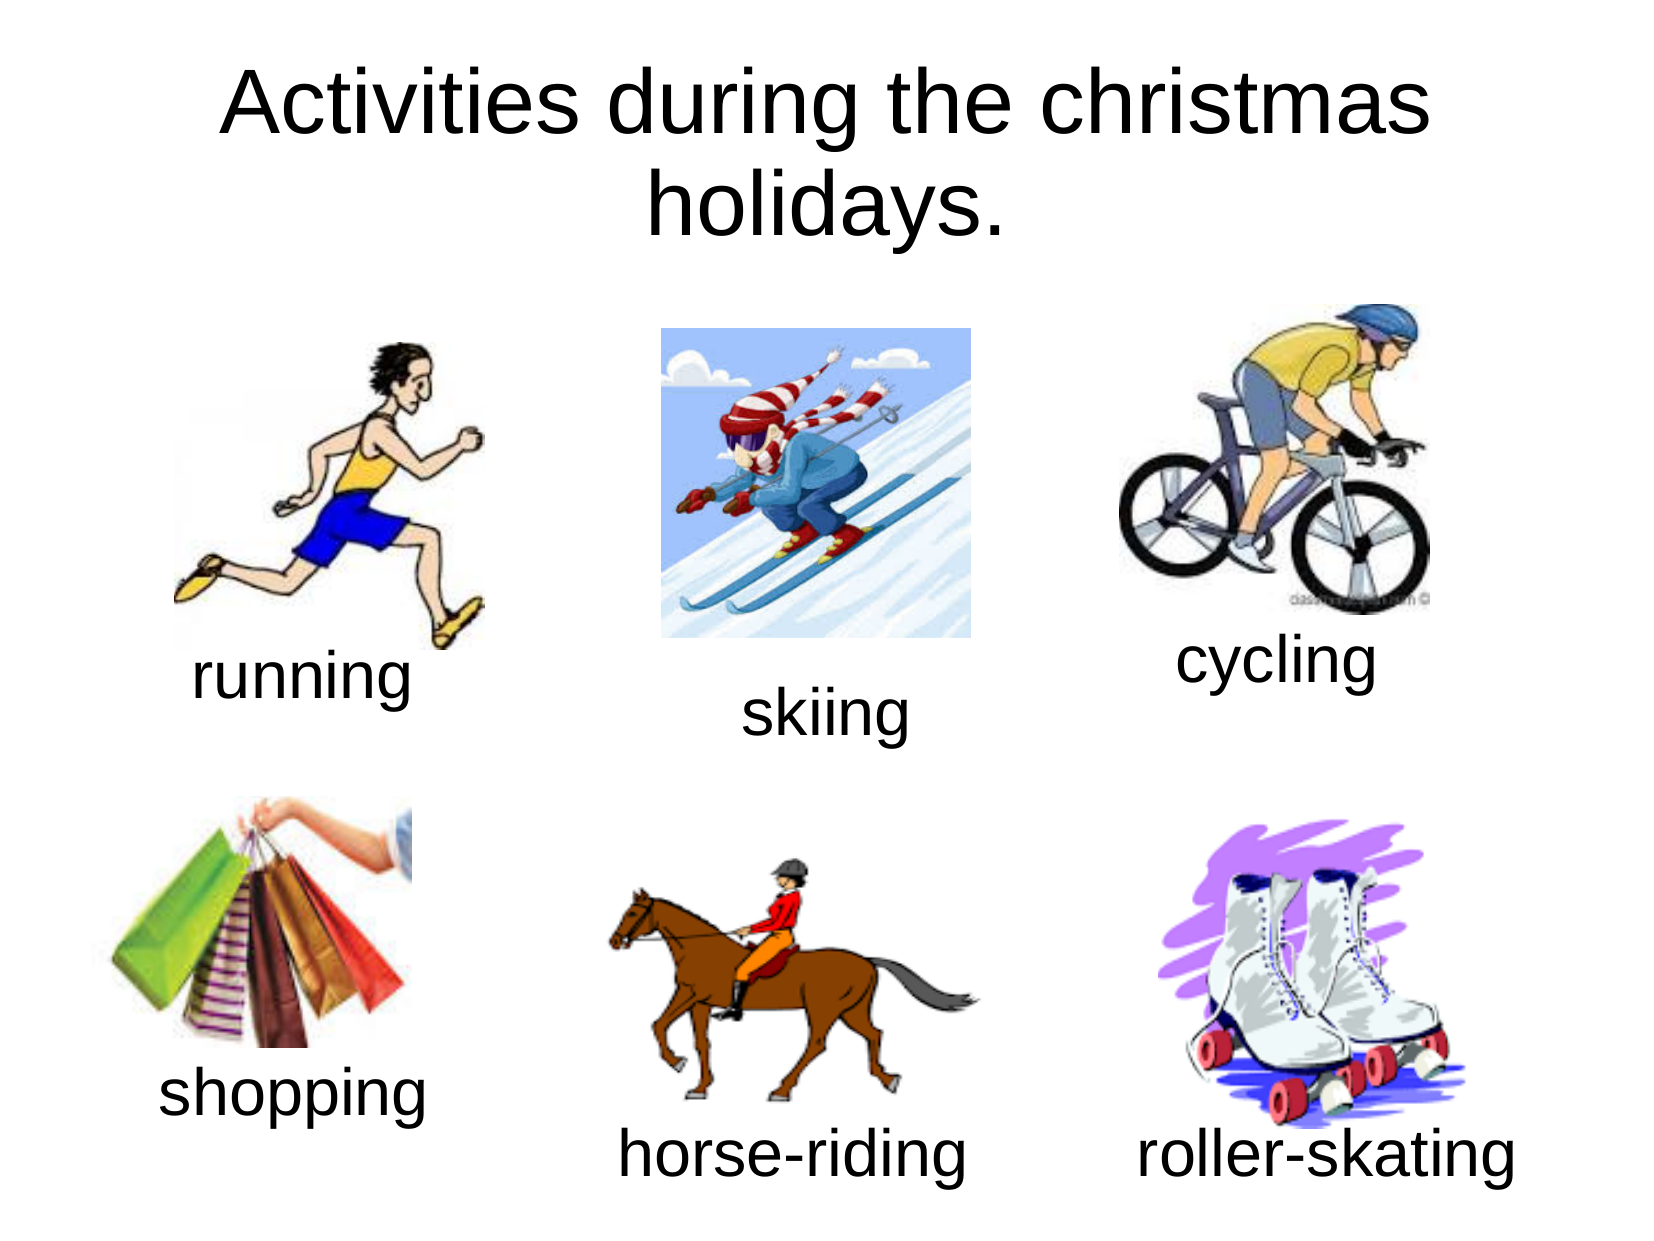

# Activities during the christmas holidays.
skiing
cycling
running
shopping
horse-riding
roller-skating